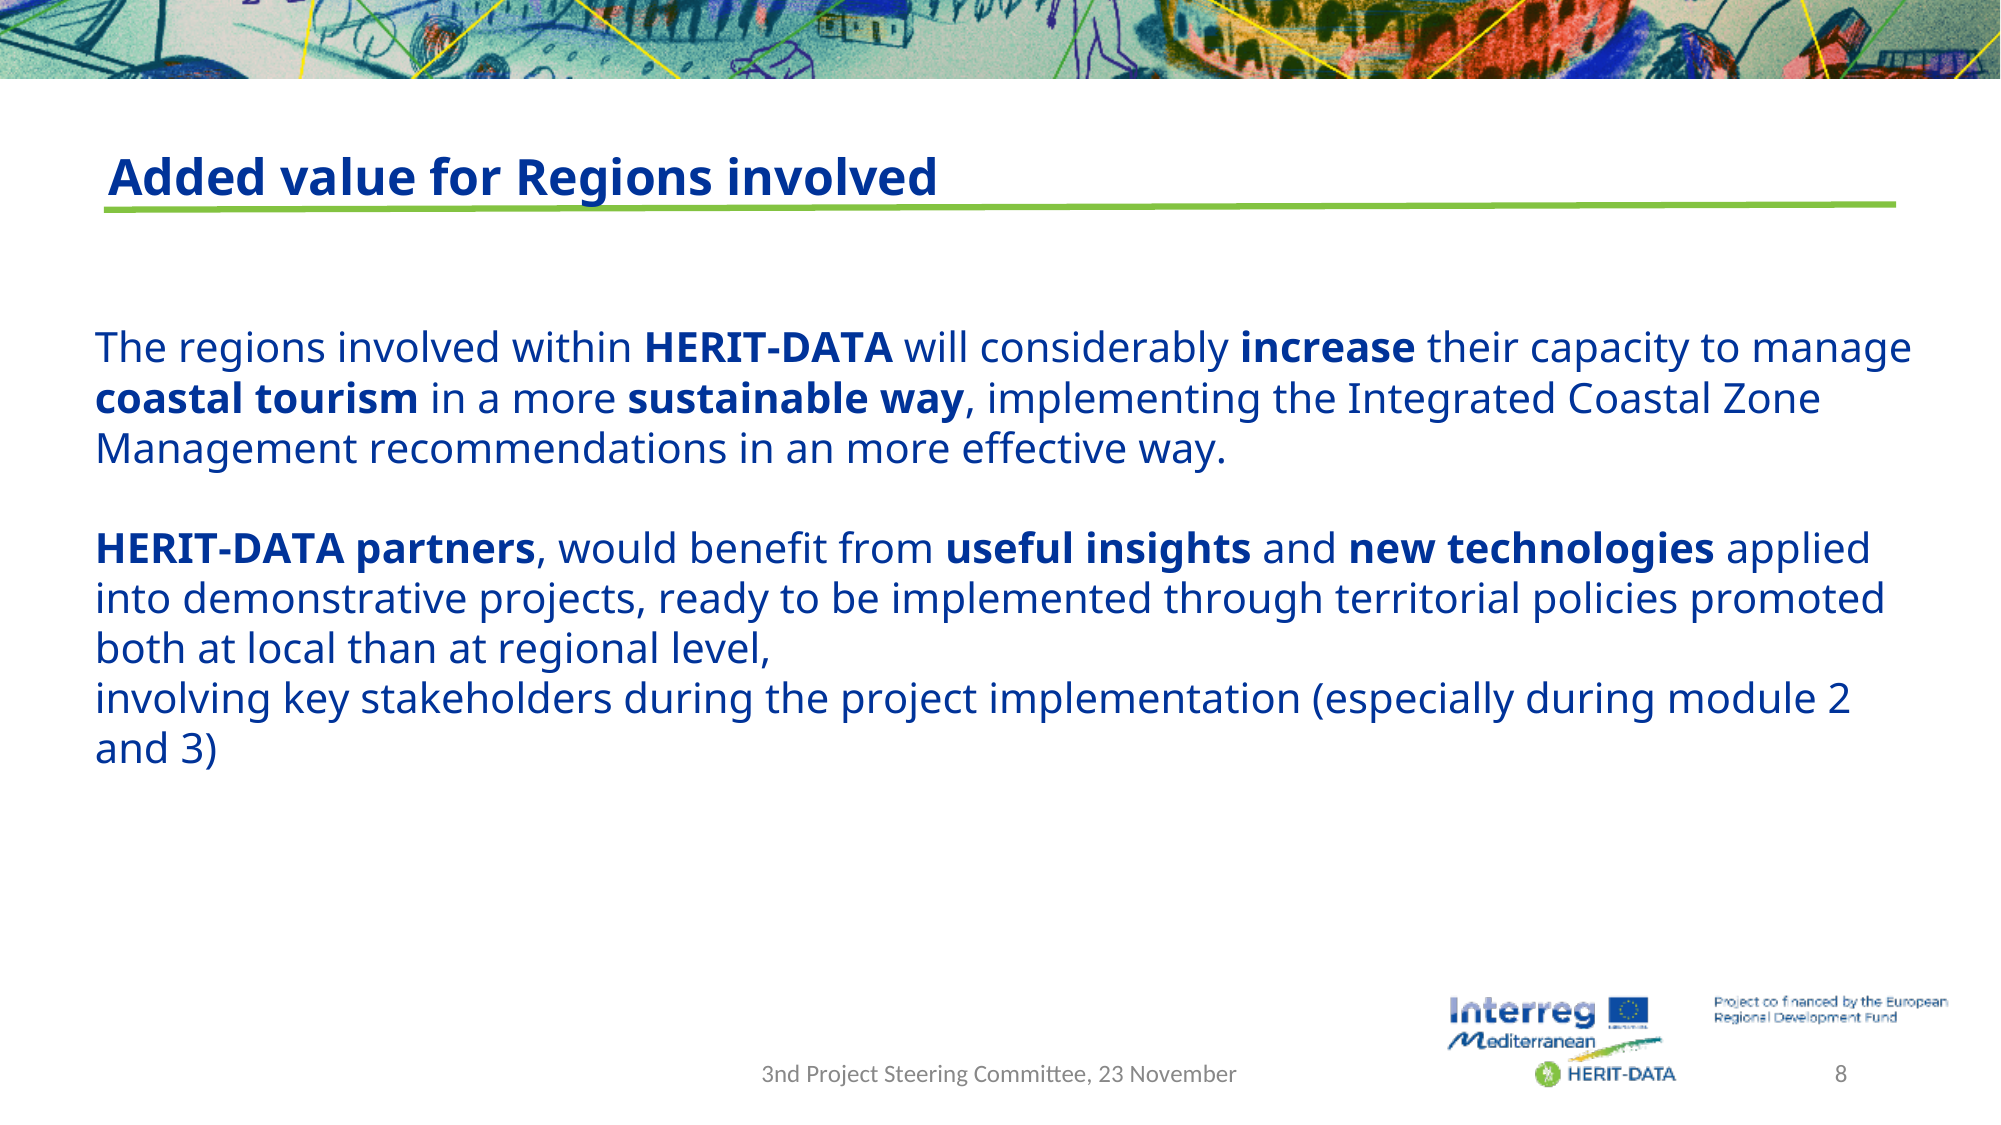

Added value for Regions involved
The regions involved within HERIT‐DATA will considerably increase their capacity to manage coastal tourism in a more sustainable way, implementing the Integrated Coastal Zone Management recommendations in an more effective way.
HERIT‐DATA partners, would benefit from useful insights and new technologies applied into demonstrative projects, ready to be implemented through territorial policies promoted both at local than at regional level,
involving key stakeholders during the project implementation (especially during module 2 and 3)